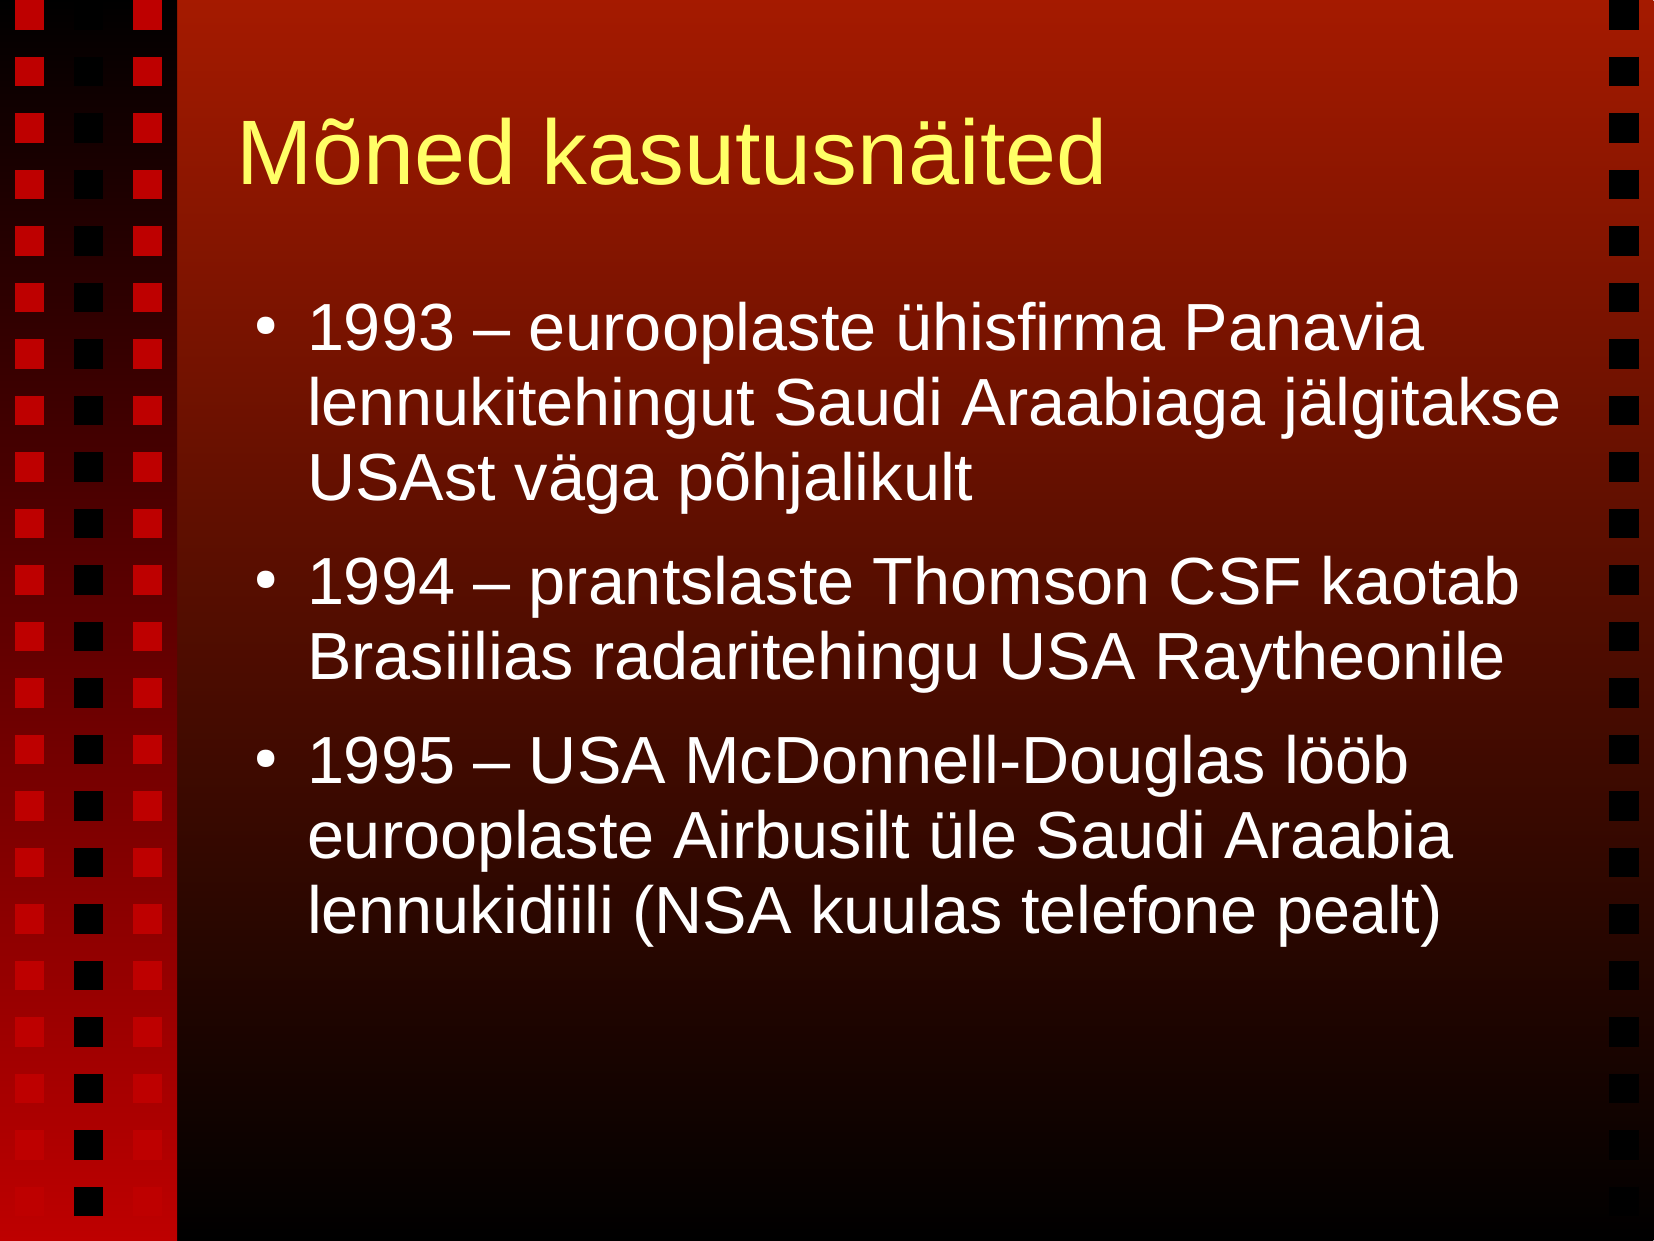

# Mõned kasutusnäited
1993 – eurooplaste ühisfirma Panavia lennukitehingut Saudi Araabiaga jälgitakse USAst väga põhjalikult
1994 – prantslaste Thomson CSF kaotab Brasiilias radaritehingu USA Raytheonile
1995 – USA McDonnell-Douglas lööb eurooplaste Airbusilt üle Saudi Araabia lennukidiili (NSA kuulas telefone pealt)